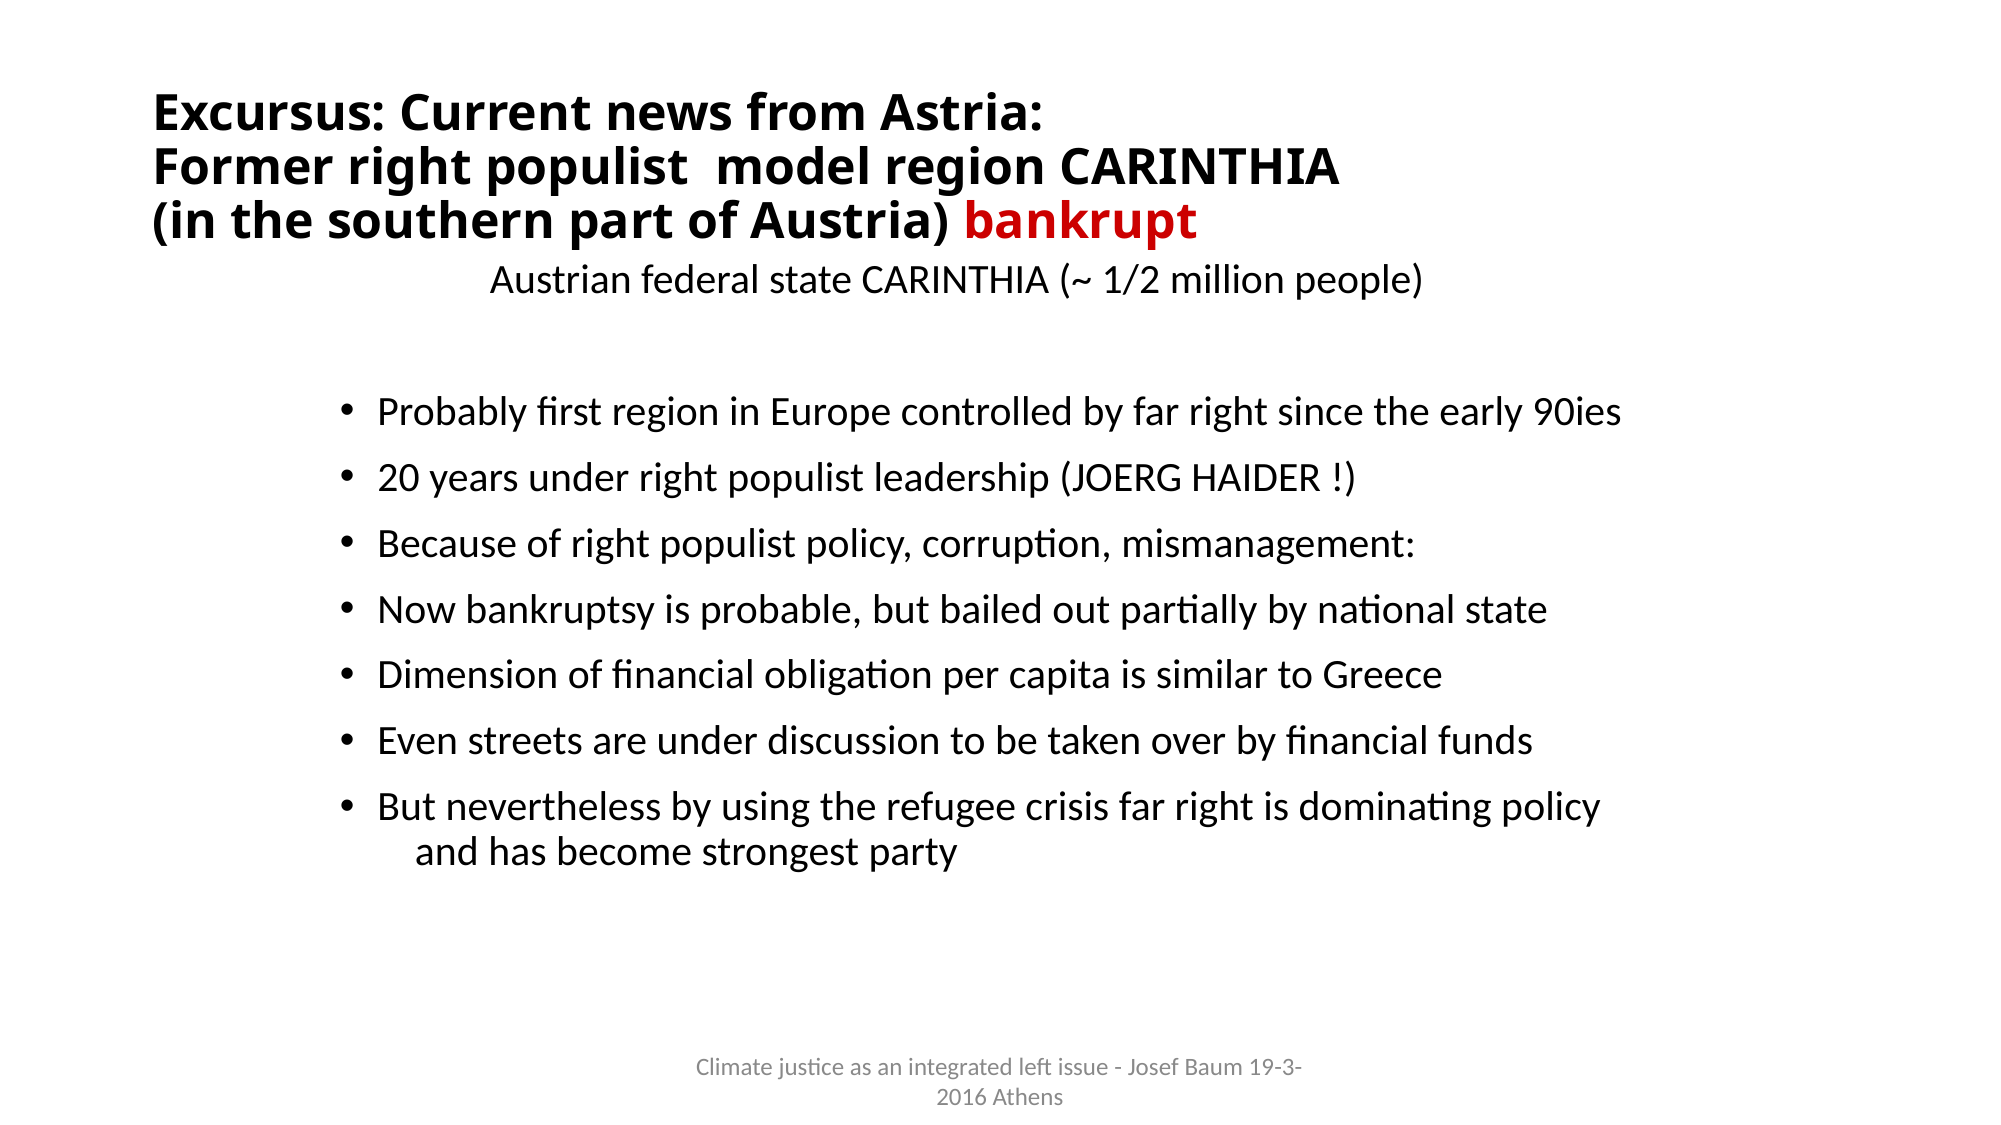

# Excursus: Current news from Astria: Former right populist model region CARINTHIA (in the southern part of Austria) bankrupt
	Austrian federal state CARINTHIA (~ 1/2 million people)
Probably first region in Europe controlled by far right since the early 90ies
20 years under right populist leadership (JOERG HAIDER !)
Because of right populist policy, corruption, mismanagement:
Now bankruptsy is probable, but bailed out partially by national state
Dimension of financial obligation per capita is similar to Greece
Even streets are under discussion to be taken over by financial funds
But nevertheless by using the refugee crisis far right is dominating policy and has become strongest party
Climate justice as an integrated left issue - Josef Baum 19-3-2016 Athens